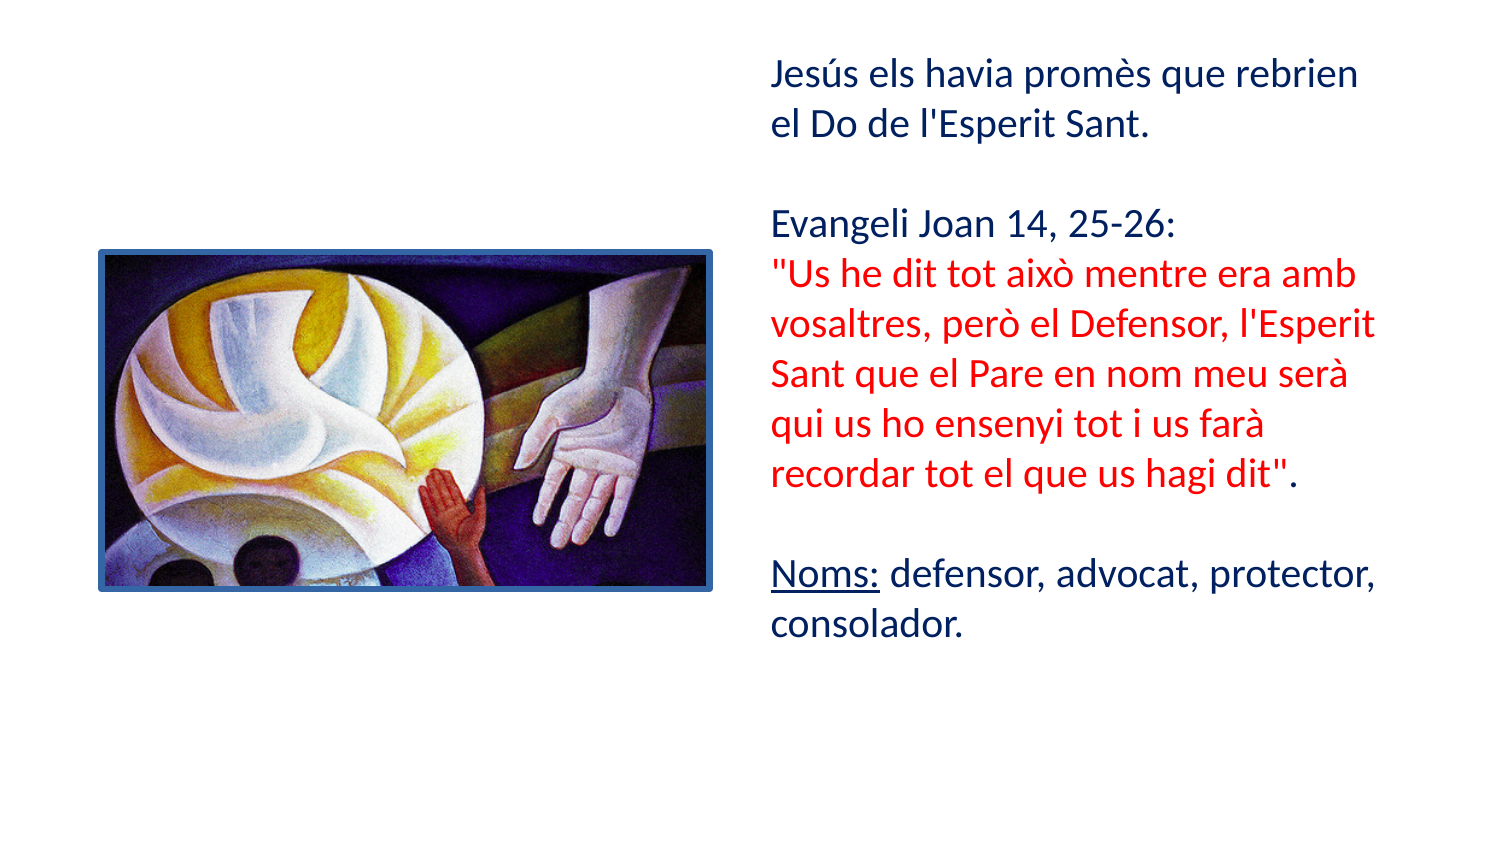

Jesús els havia promès que rebrien el Do de l'Esperit Sant.
Evangeli Joan 14, 25-26:
"Us he dit tot això mentre era amb vosaltres, però el Defensor, l'Esperit Sant que el Pare en nom meu serà qui us ho ensenyi tot i us farà recordar tot el que us hagi dit".
Noms: defensor, advocat, protector, consolador.